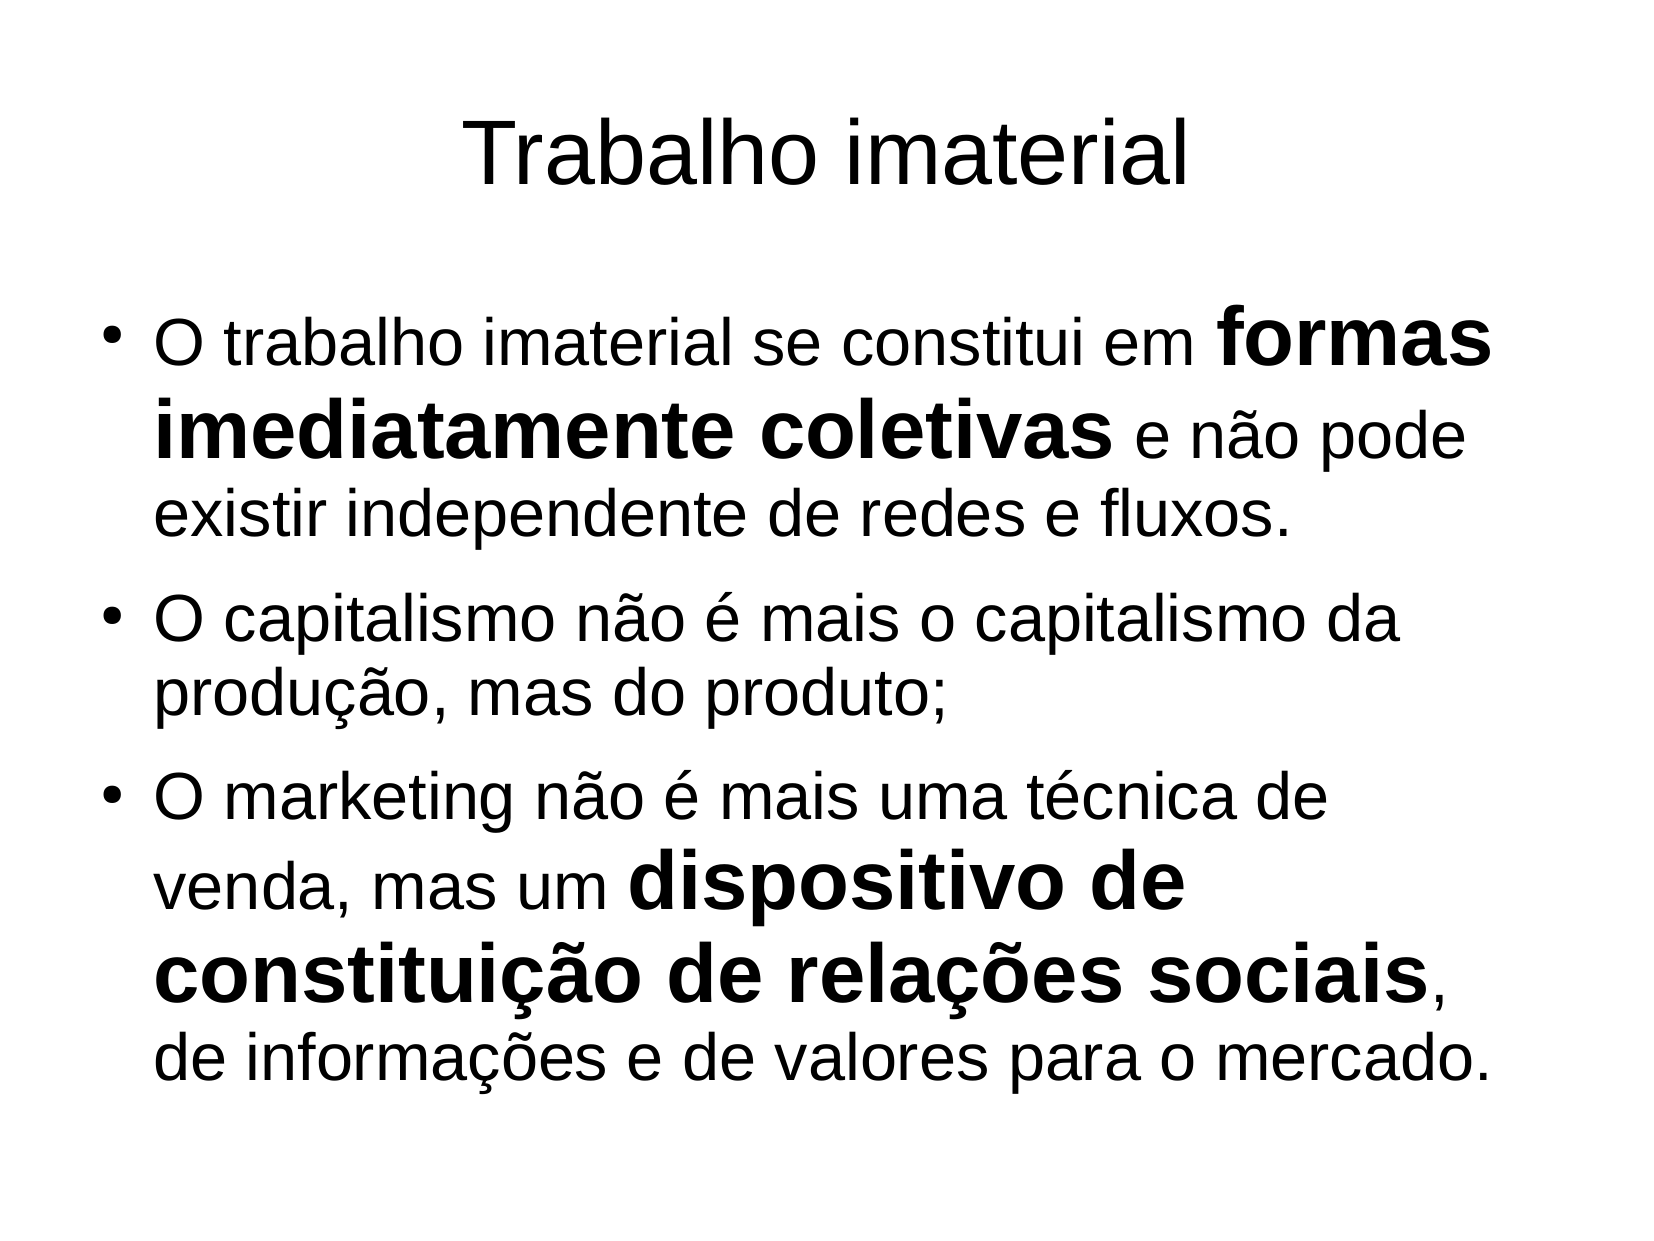

# Trabalho imaterial
O trabalho imaterial se constitui em formas imediatamente coletivas e não pode existir independente de redes e fluxos.
O capitalismo não é mais o capitalismo da produção, mas do produto;
O marketing não é mais uma técnica de venda, mas um dispositivo de constituição de relações sociais, de informações e de valores para o mercado.